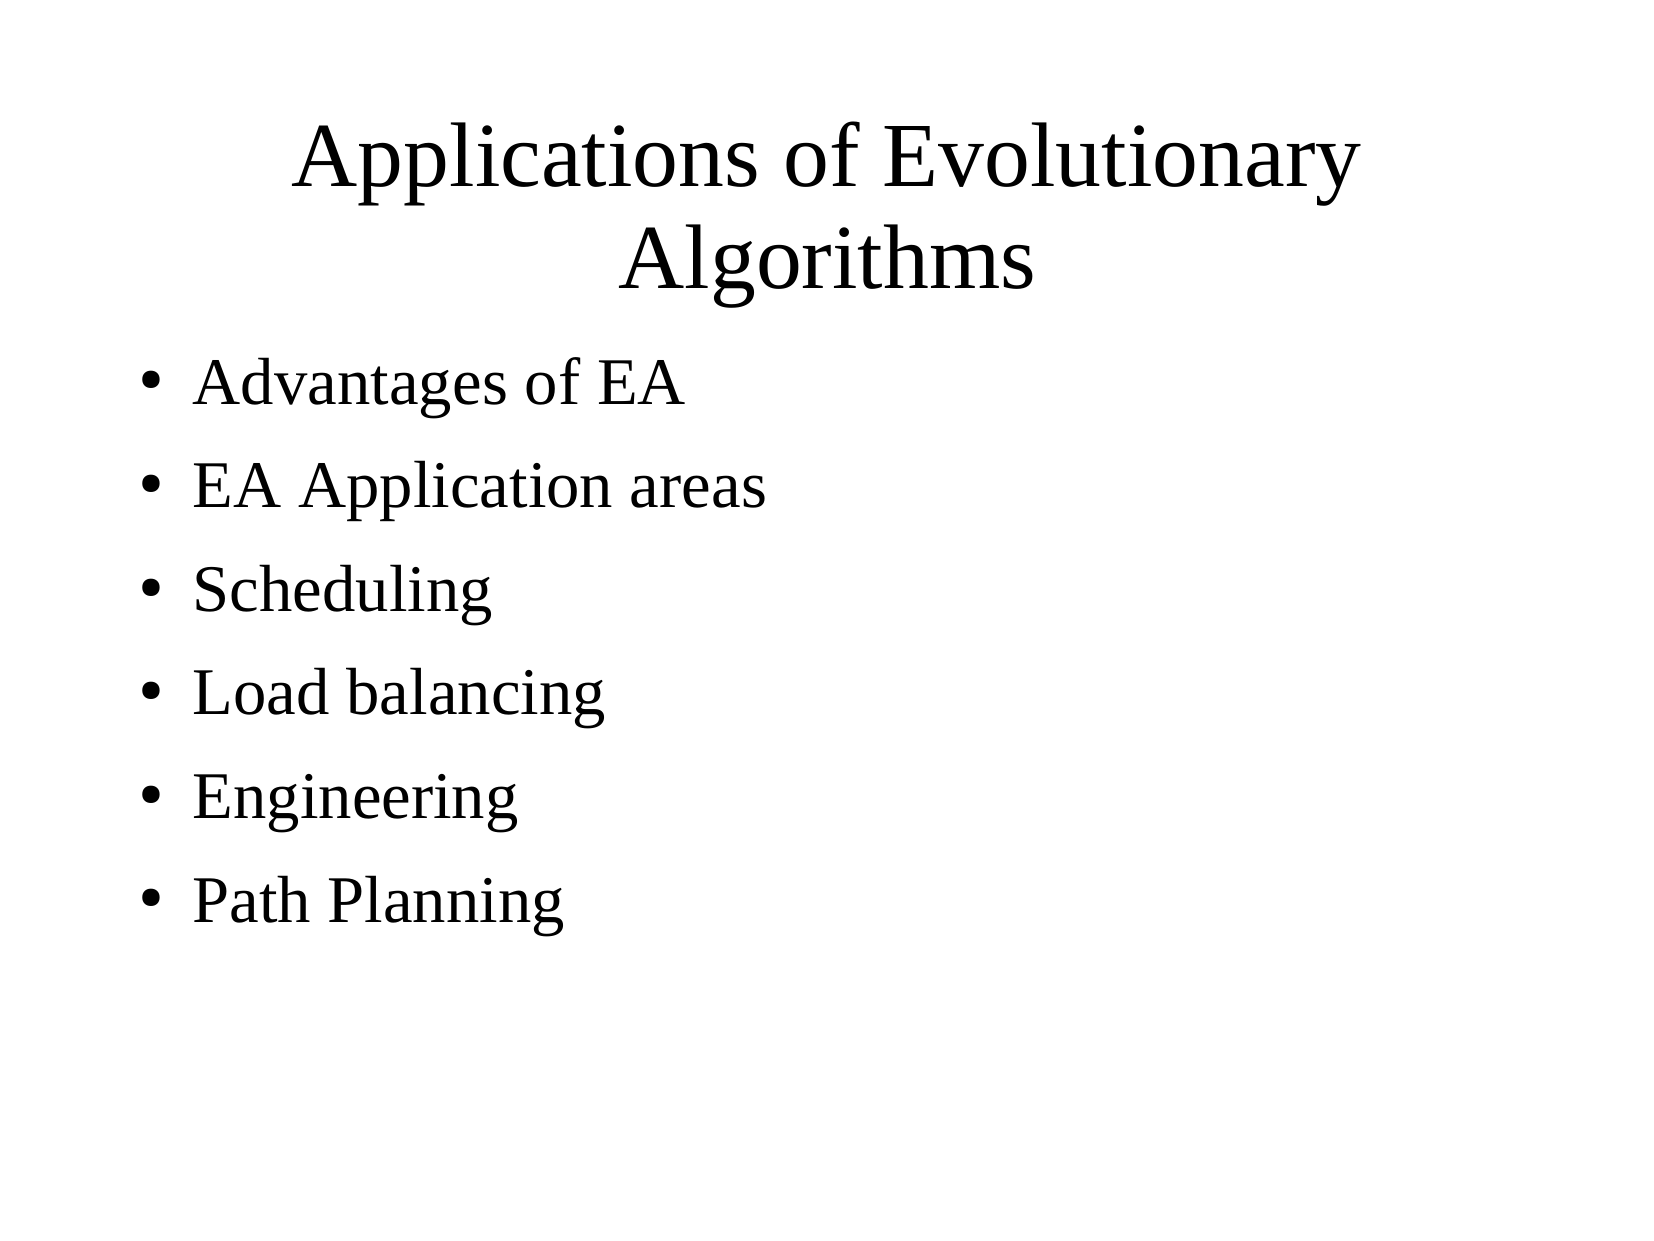

# Applications of Evolutionary Algorithms
Advantages of EA
EA Application areas
Scheduling
Load balancing
Engineering
Path Planning